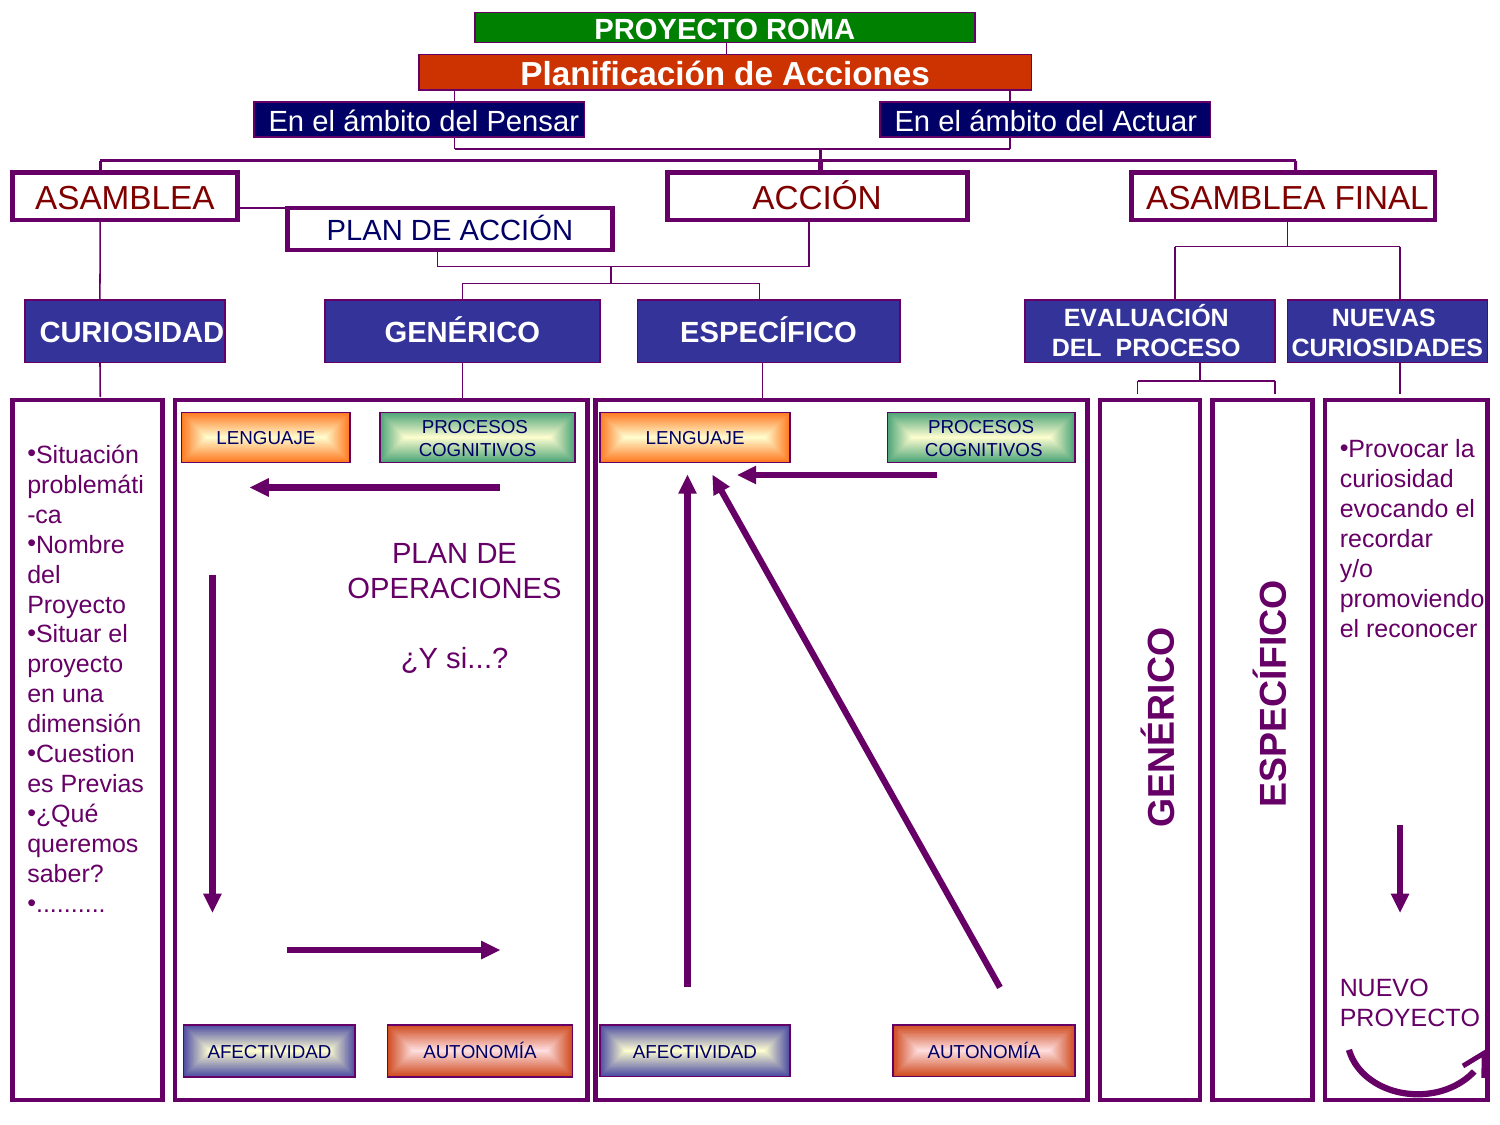

PROYECTO ROMA
Planificación de Acciones
En el ámbito del Pensar
En el ámbito del Actuar
ASAMBLEA
ACCIÓN
ASAMBLEA FINAL
PLAN DE ACCIÓN
EVALUACIÓN
DEL PROCESO
CURIOSIDAD
Situación problemáti-ca
Nombre del Proyecto
Situar el proyecto en una dimensión
Cuestiones Previas
¿Qué queremos saber?
..........
GENÉRICO
ESPECÍFICO
NUEVAS
CURIOSIDADES
GENÉRICO
Provocar la curiosidad evocando el recordar
y/o promoviendo el reconocer
NUEVO PROYECTO
ESPECÍFICO
LENGUAJE
PROCESOS
COGNITIVOS
LENGUAJE
PROCESOS
 COGNITIVOS
PLAN DE OPERACIONES
¿Y si...?
AFECTIVIDAD
AUTONOMÍA
AFECTIVIDAD
AUTONOMÍA